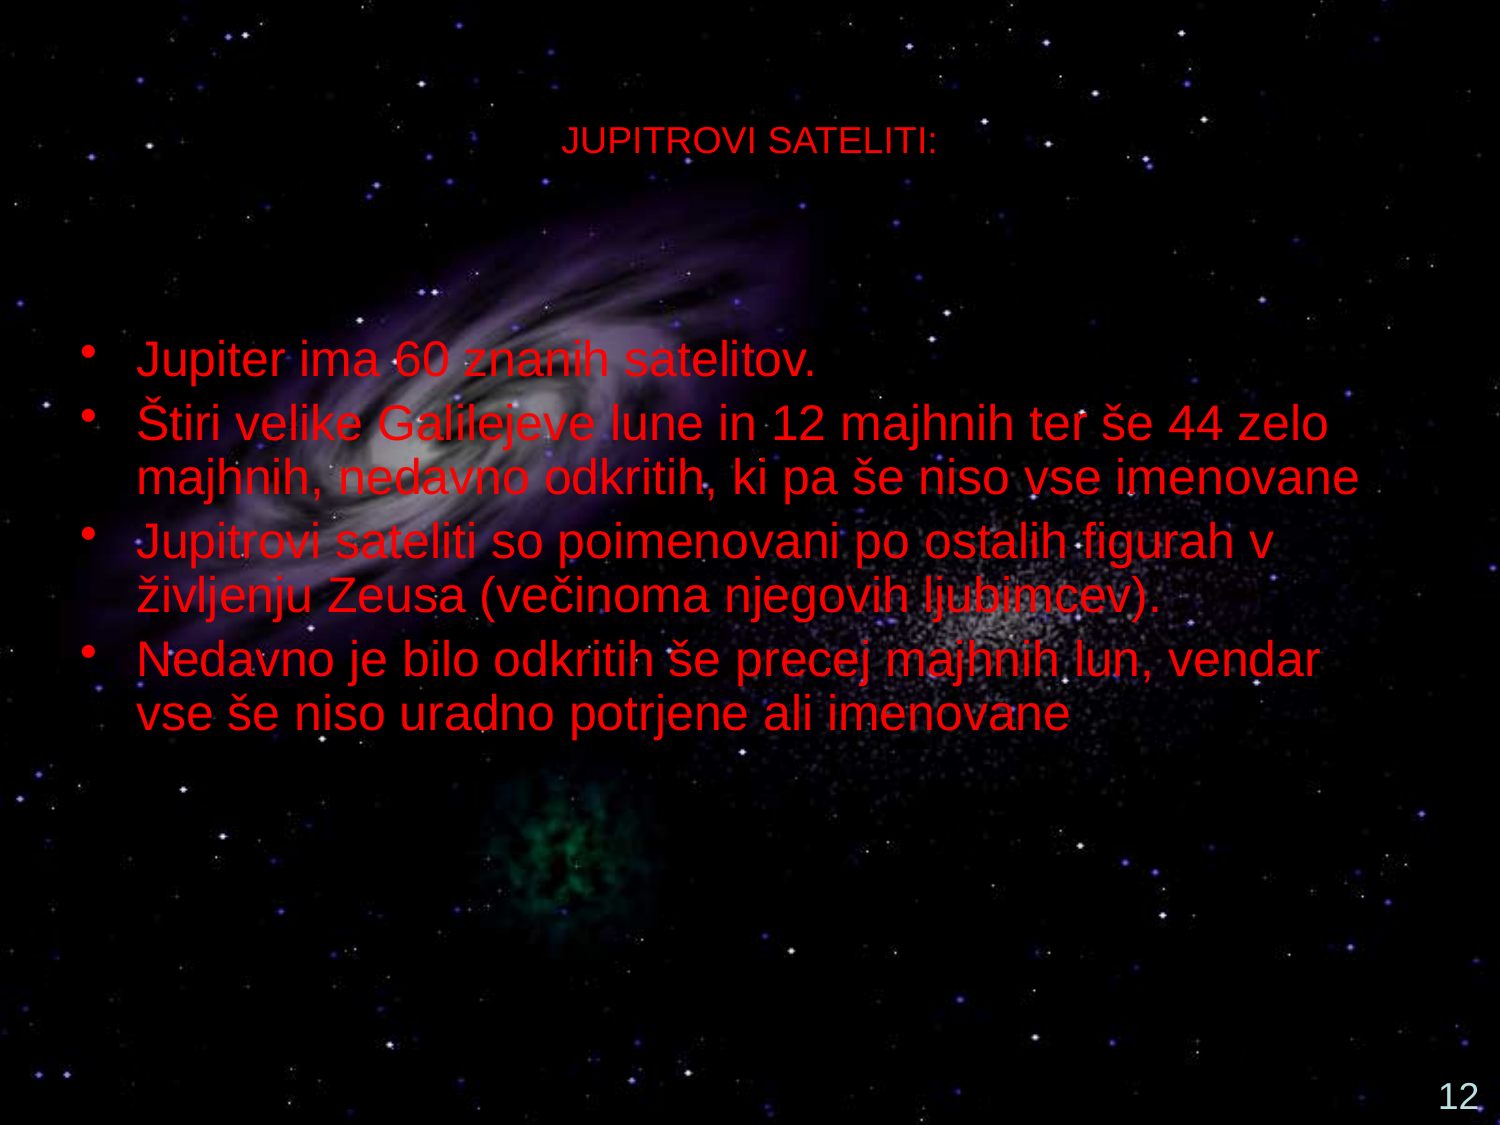

# JUPITROVI SATELITI:
Jupiter ima 60 znanih satelitov.
Štiri velike Galilejeve lune in 12 majhnih ter še 44 zelo majhnih, nedavno odkritih, ki pa še niso vse imenovane
Jupitrovi sateliti so poimenovani po ostalih figurah v življenju Zeusa (večinoma njegovih ljubimcev).
Nedavno je bilo odkritih še precej majhnih lun, vendar vse še niso uradno potrjene ali imenovane
12